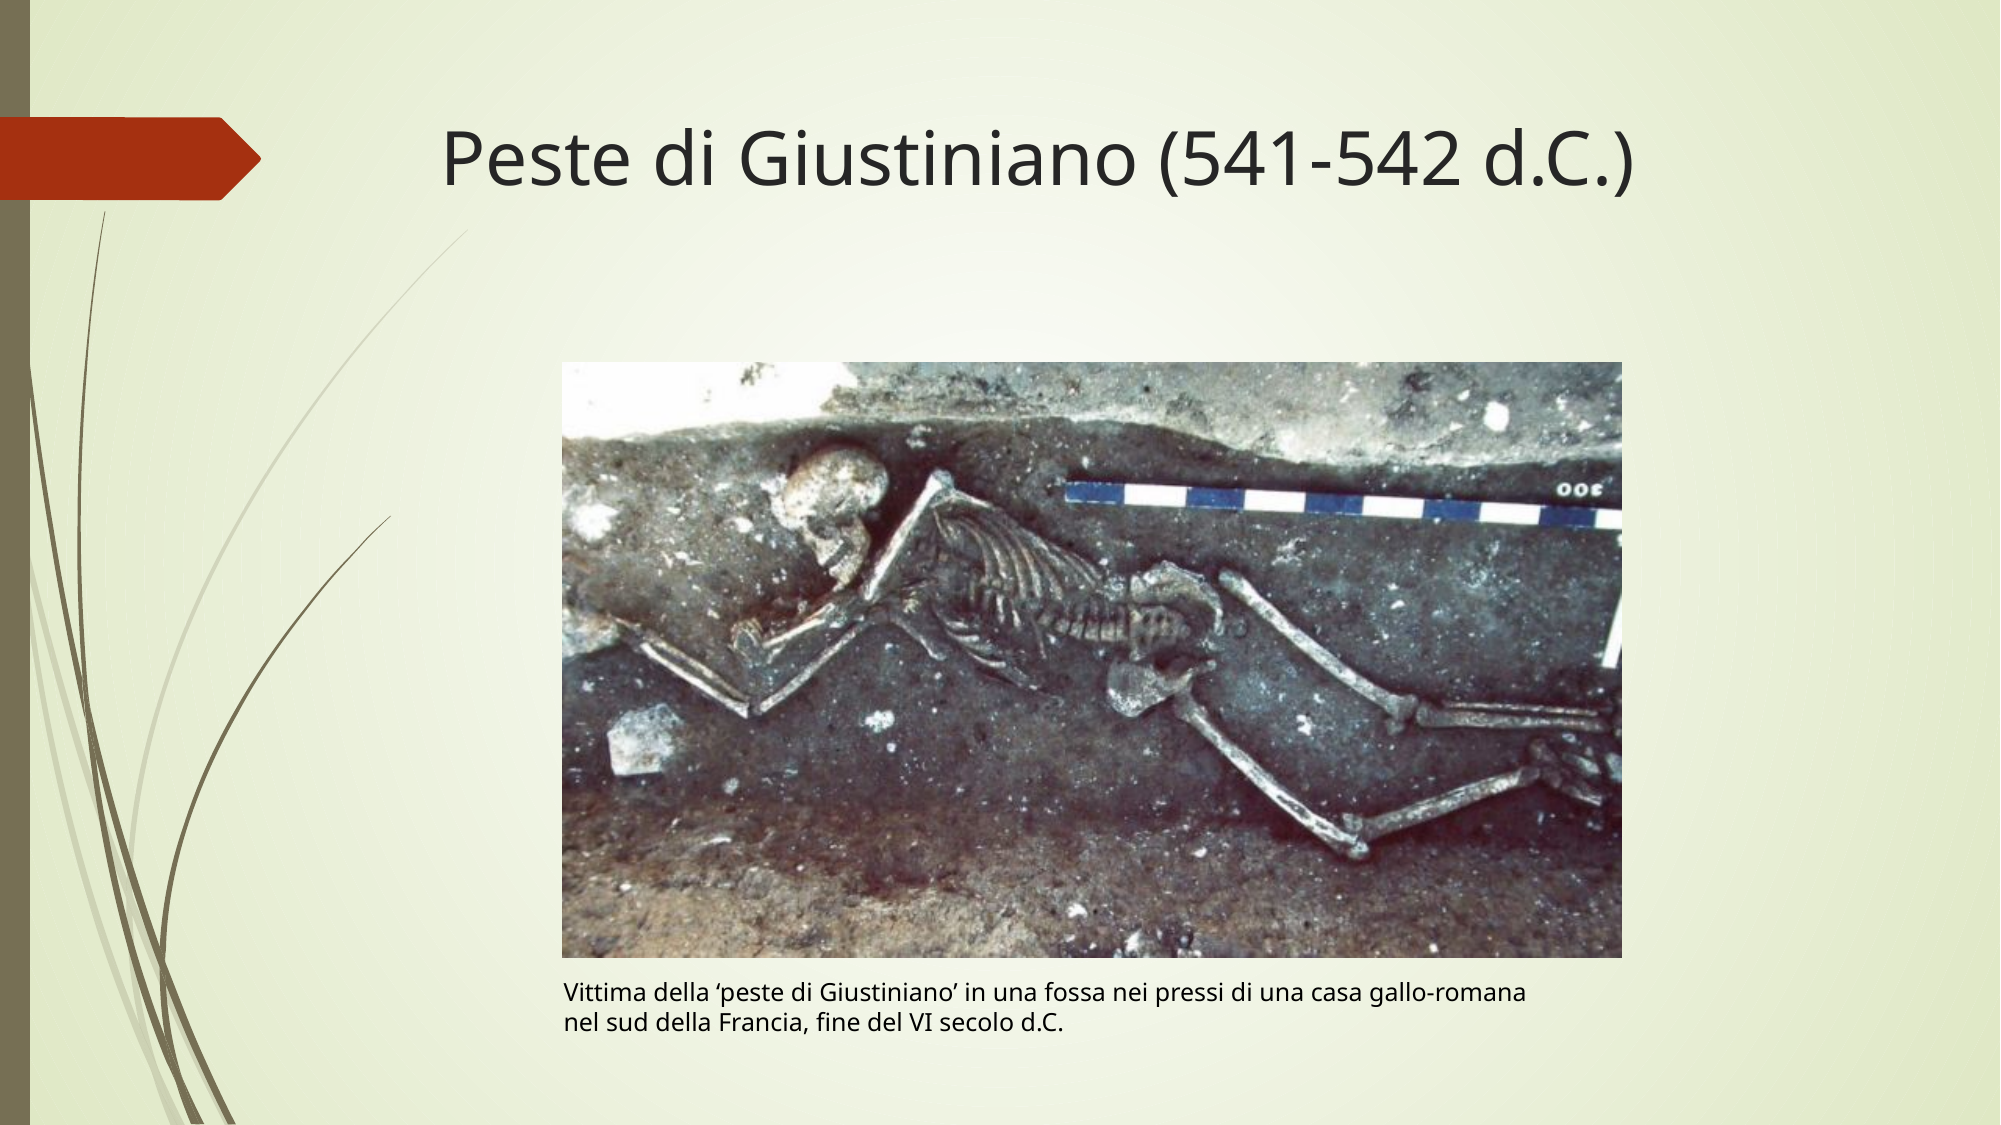

# Peste di Giustiniano (541-542 d.C.)
Vittima della ‘peste di Giustiniano’ in una fossa nei pressi di una casa gallo-romana nel sud della Francia, fine del VI secolo d.C.